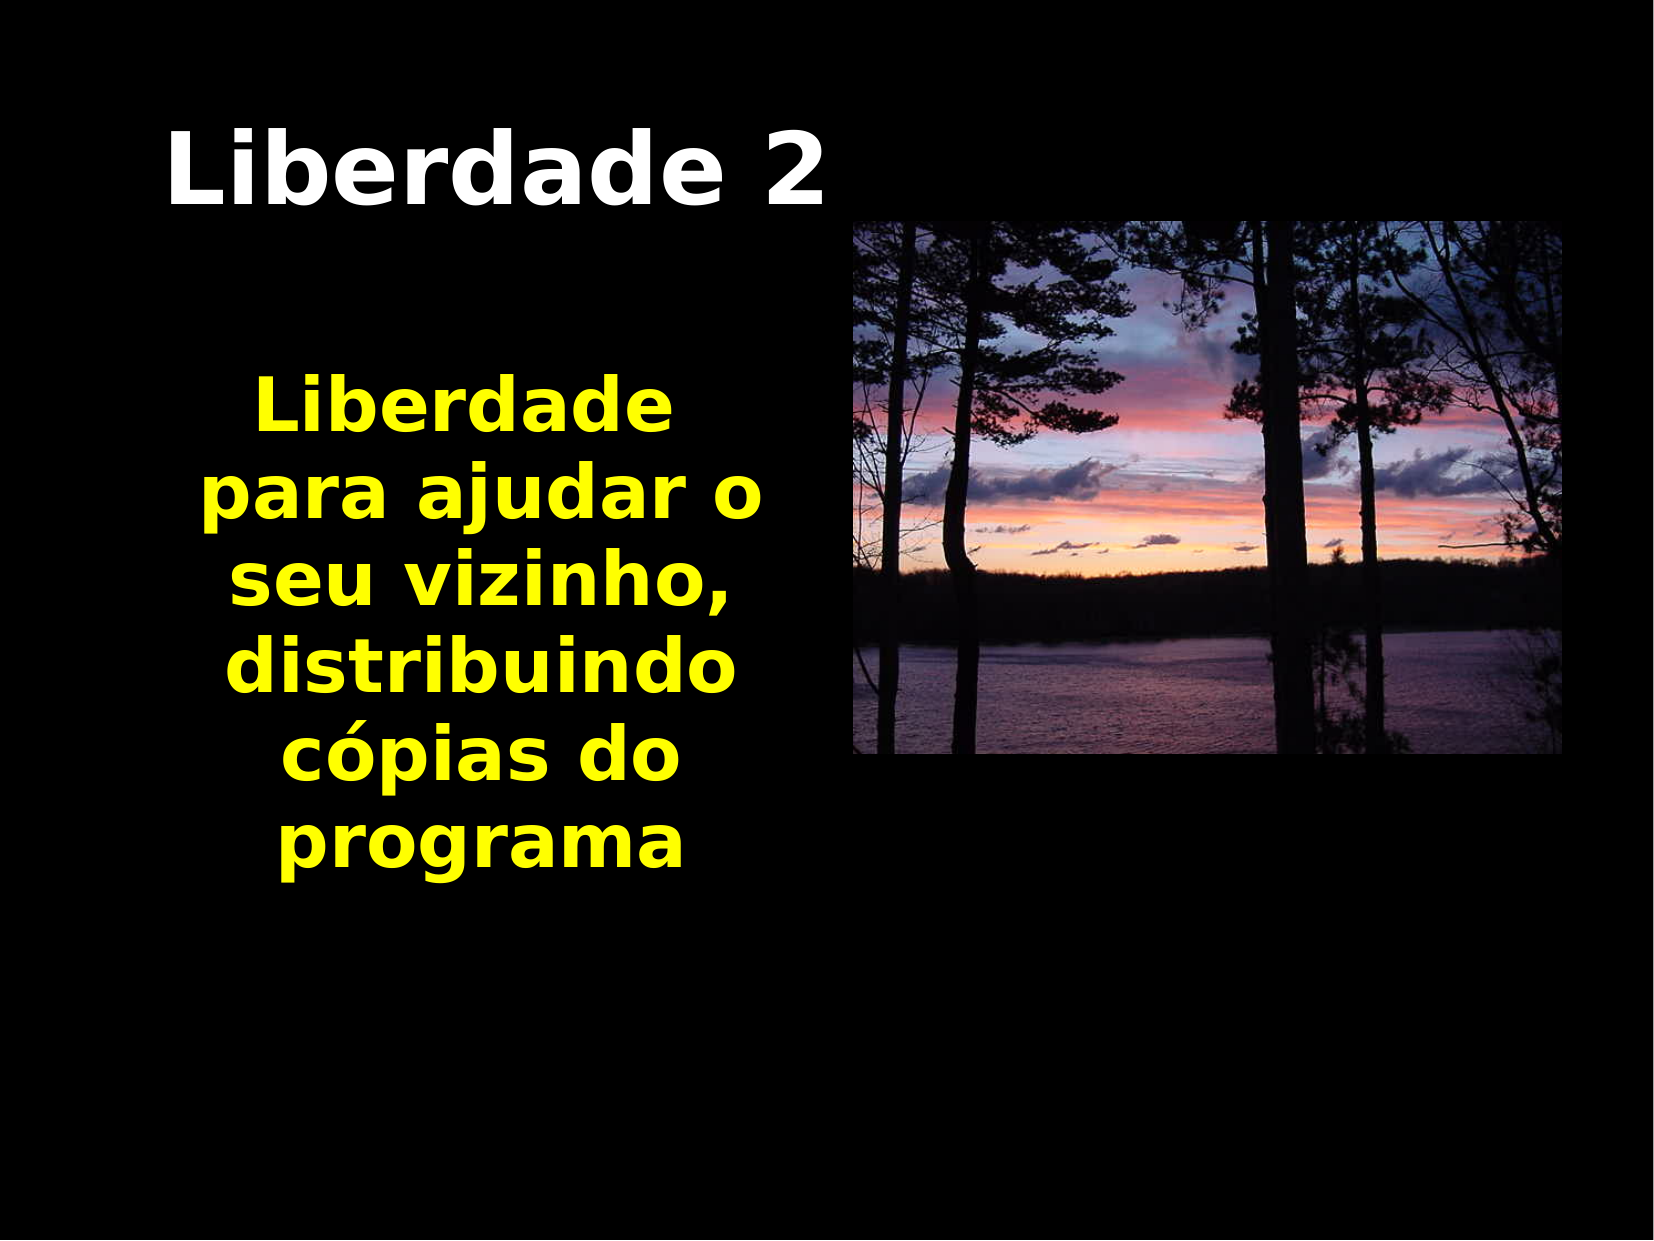

Liberdade 2
Liberdade para ajudar o seu vizinho, distribuindo cópias do programa